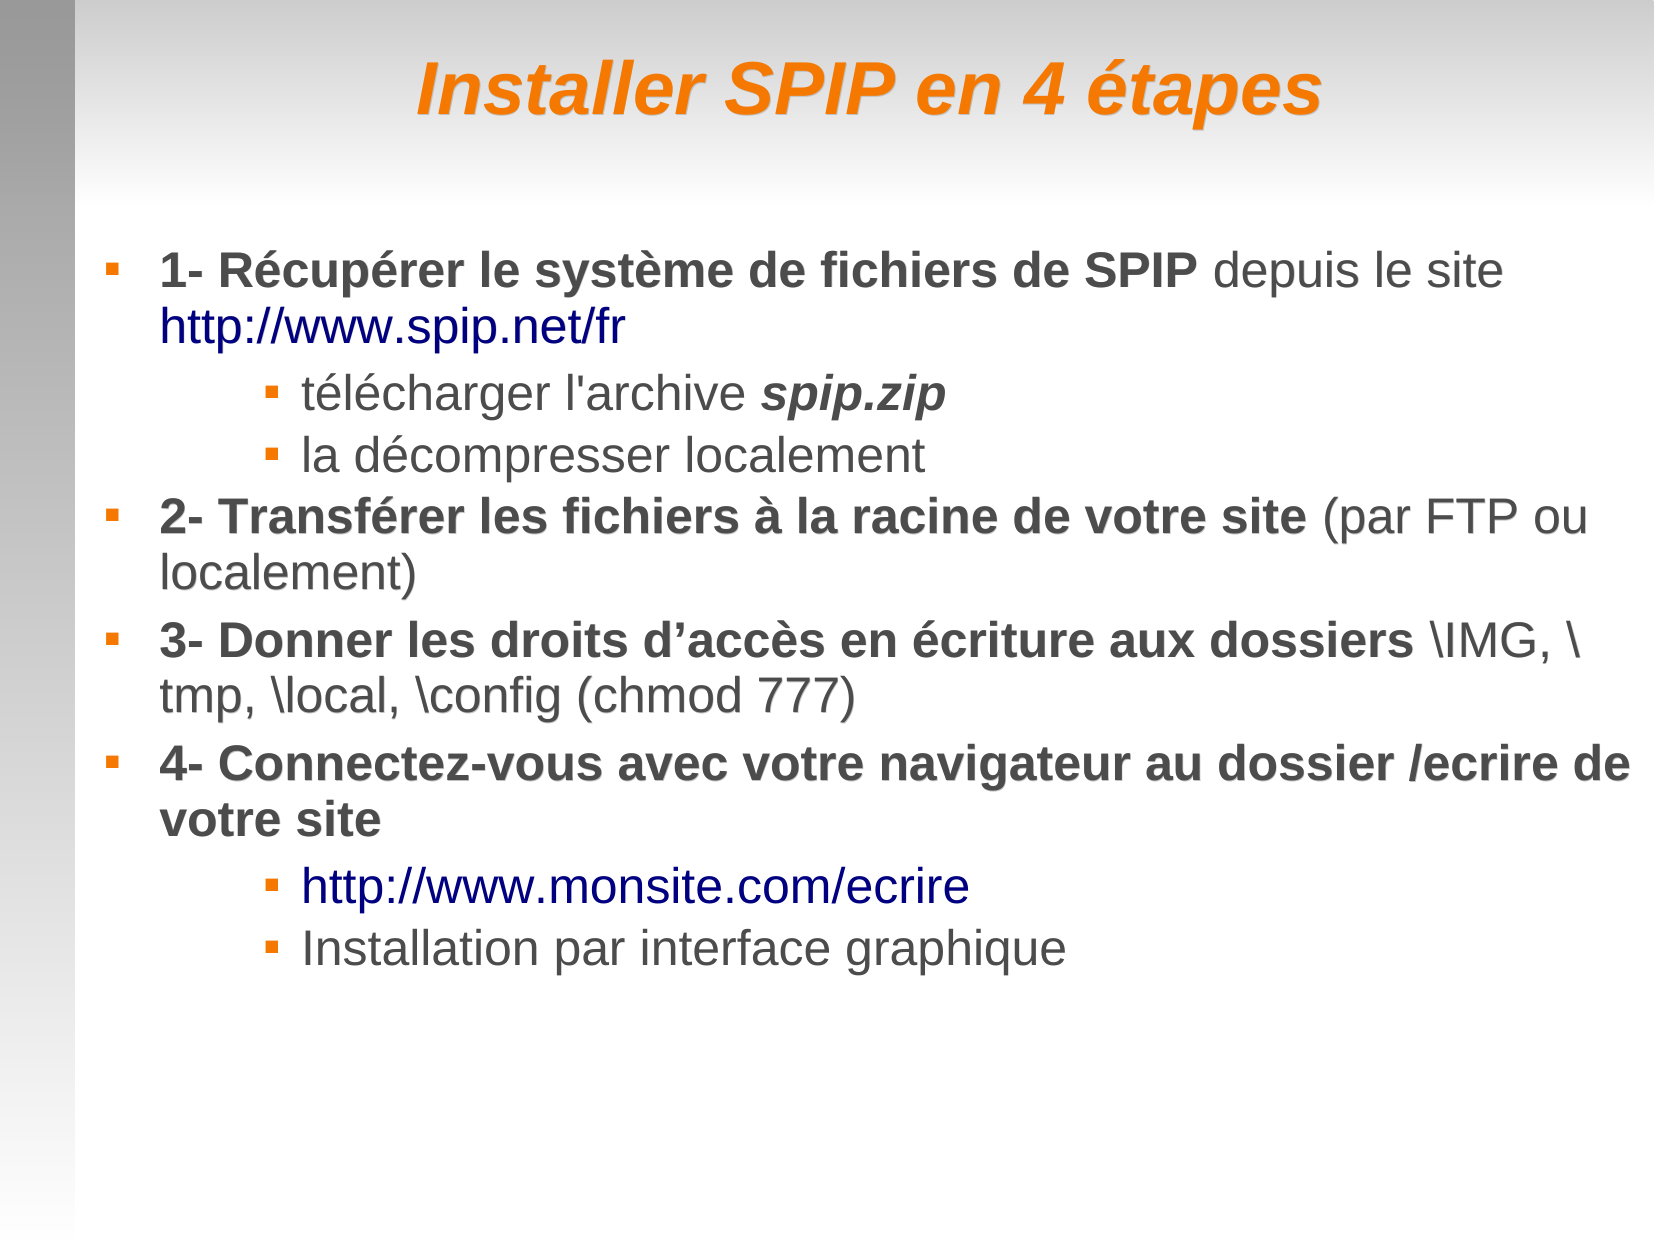

# Installer SPIP en 4 étapes
1- Récupérer le système de fichiers de SPIP depuis le site http://www.spip.net/fr
télécharger l'archive spip.zip
la décompresser localement
2- Transférer les fichiers à la racine de votre site (par FTP ou localement)
3- Donner les droits d’accès en écriture aux dossiers \IMG, \tmp, \local, \config (chmod 777)
4- Connectez-vous avec votre navigateur au dossier /ecrire de votre site
http://www.monsite.com/ecrire
Installation par interface graphique